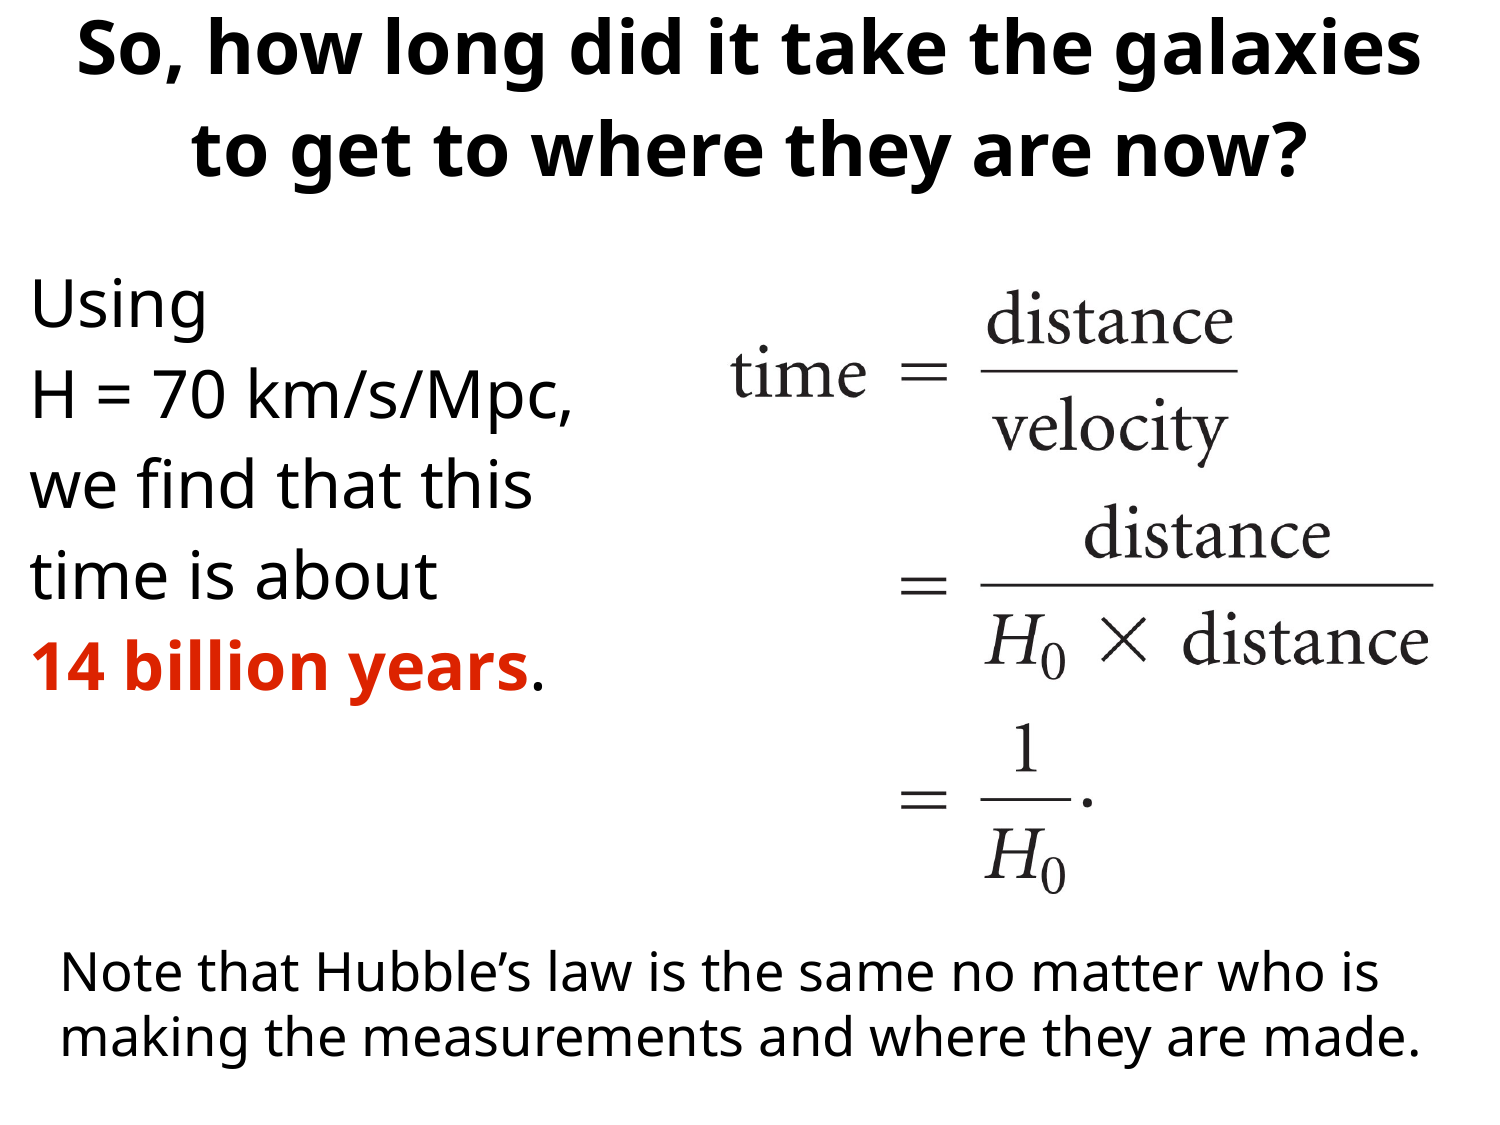

# So, how long did it take the galaxies to get to where they are now?
Using
H = 70 km/s/Mpc,
we find that this
time is about
14 billion years.
Note that Hubble’s law is the same no matter who is making the measurements and where they are made.